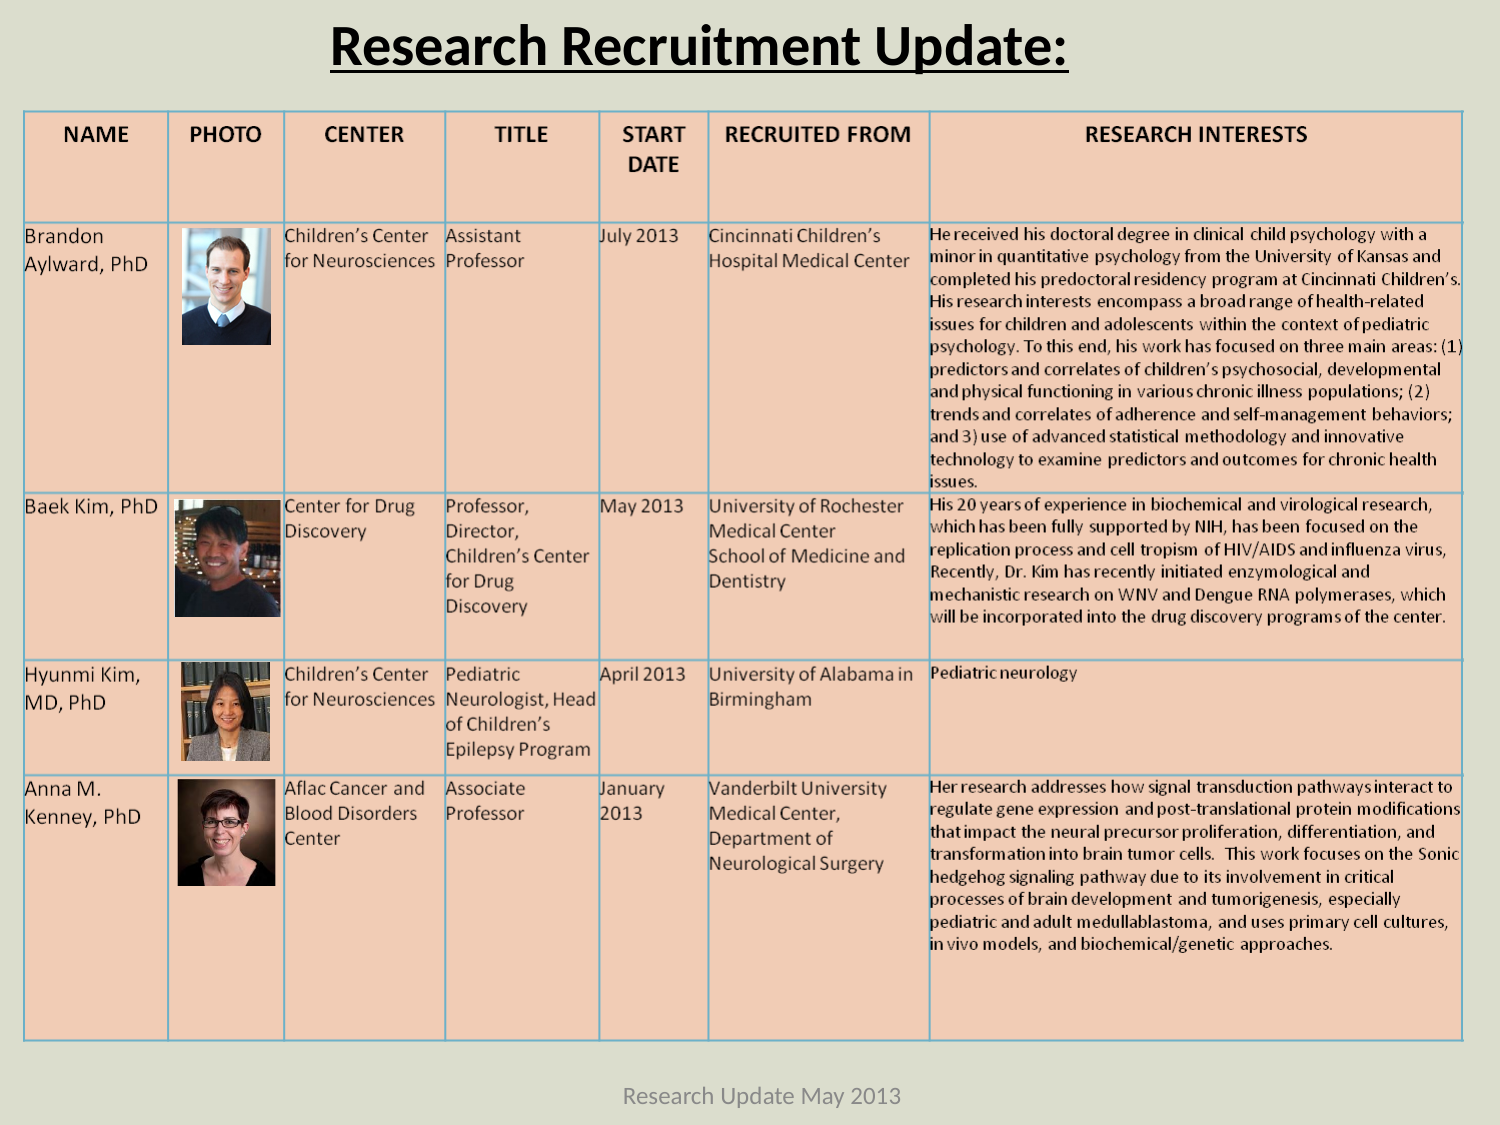

Research Recruitment Update:
Research Update May 2013